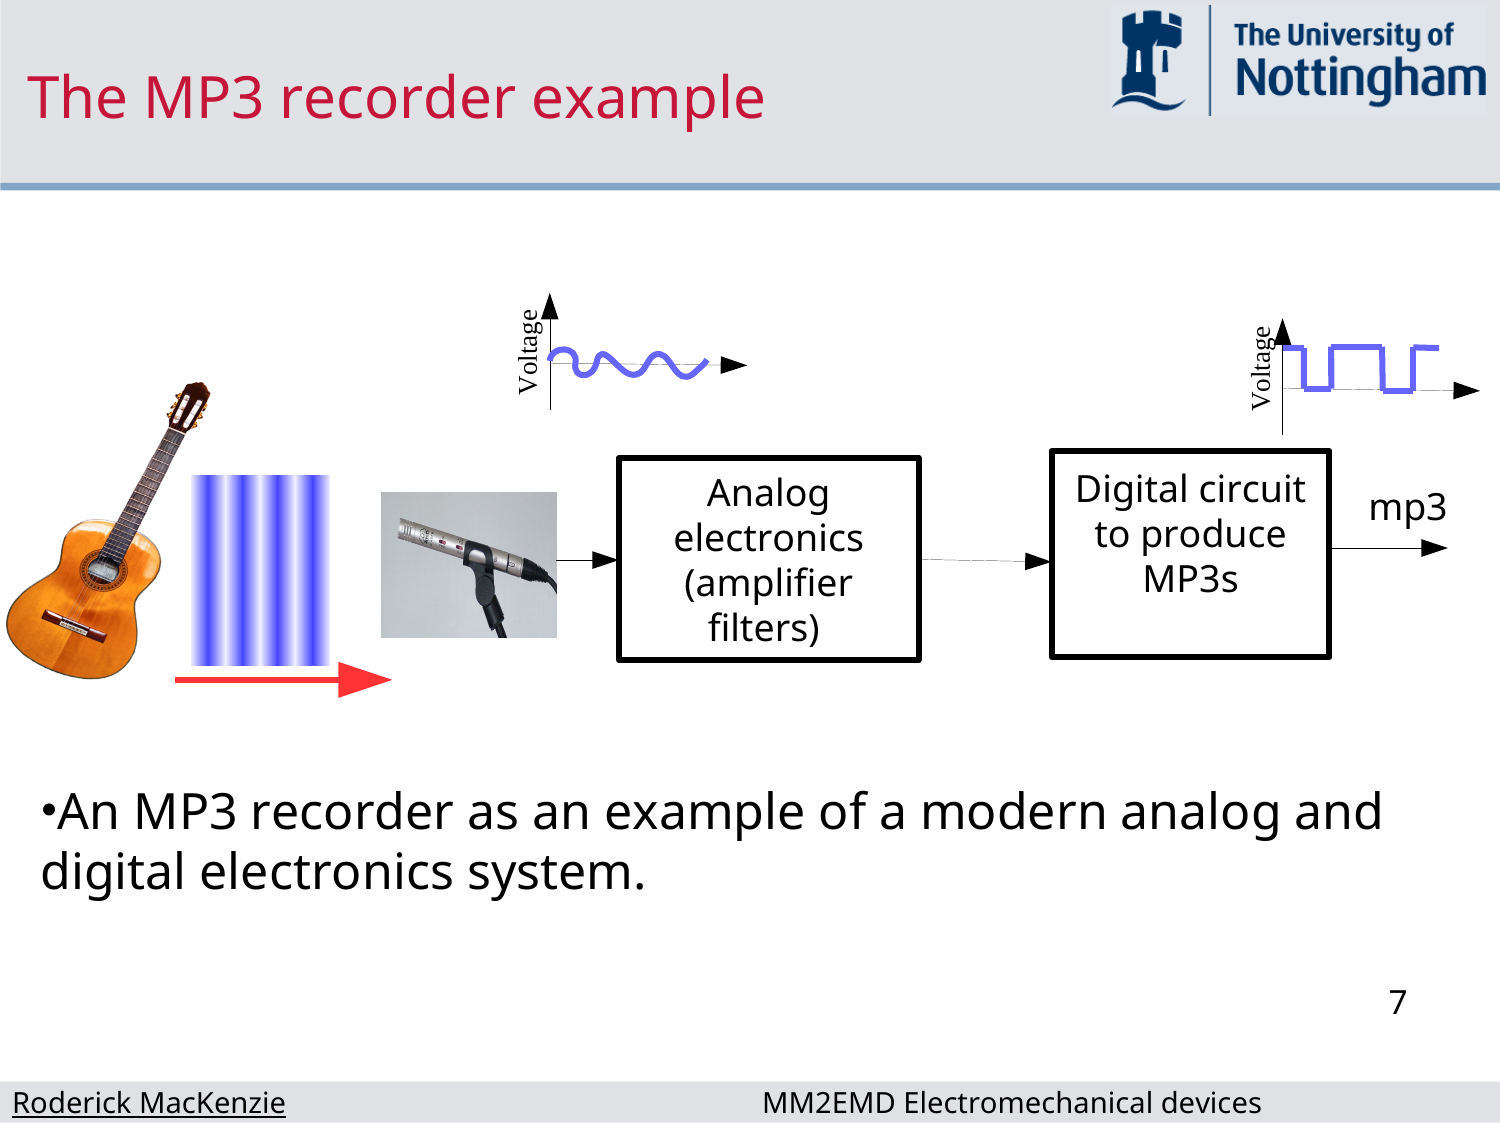

# The MP3 recorder example
Voltage
Voltage
Digital circuit to produce MP3s
Analog
electronics
(amplifier
filters)
mp3
An MP3 recorder as an example of a modern analog and digital electronics system.